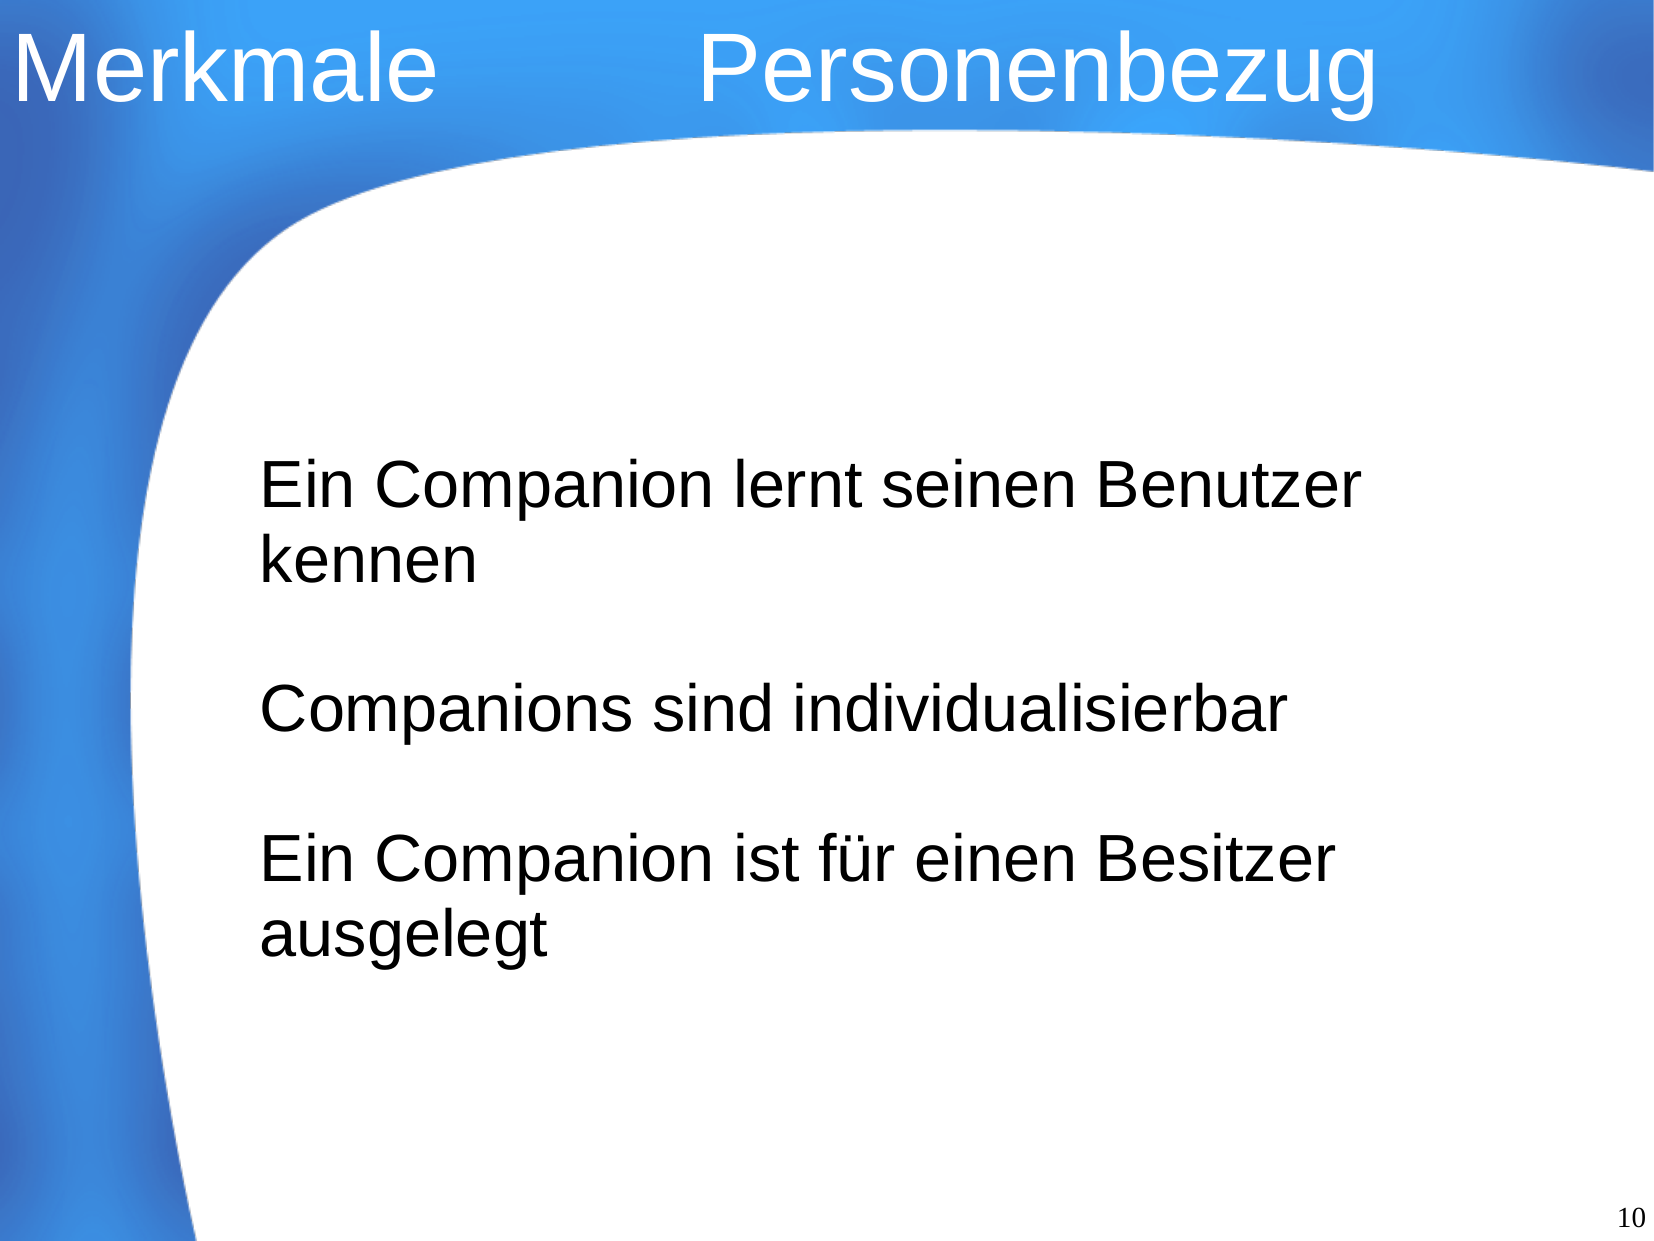

Merkmale
# Personenbezug
Ein Companion lernt seinen Benutzer kennen
Companions sind individualisierbar
Ein Companion ist für einen Besitzer ausgelegt
10